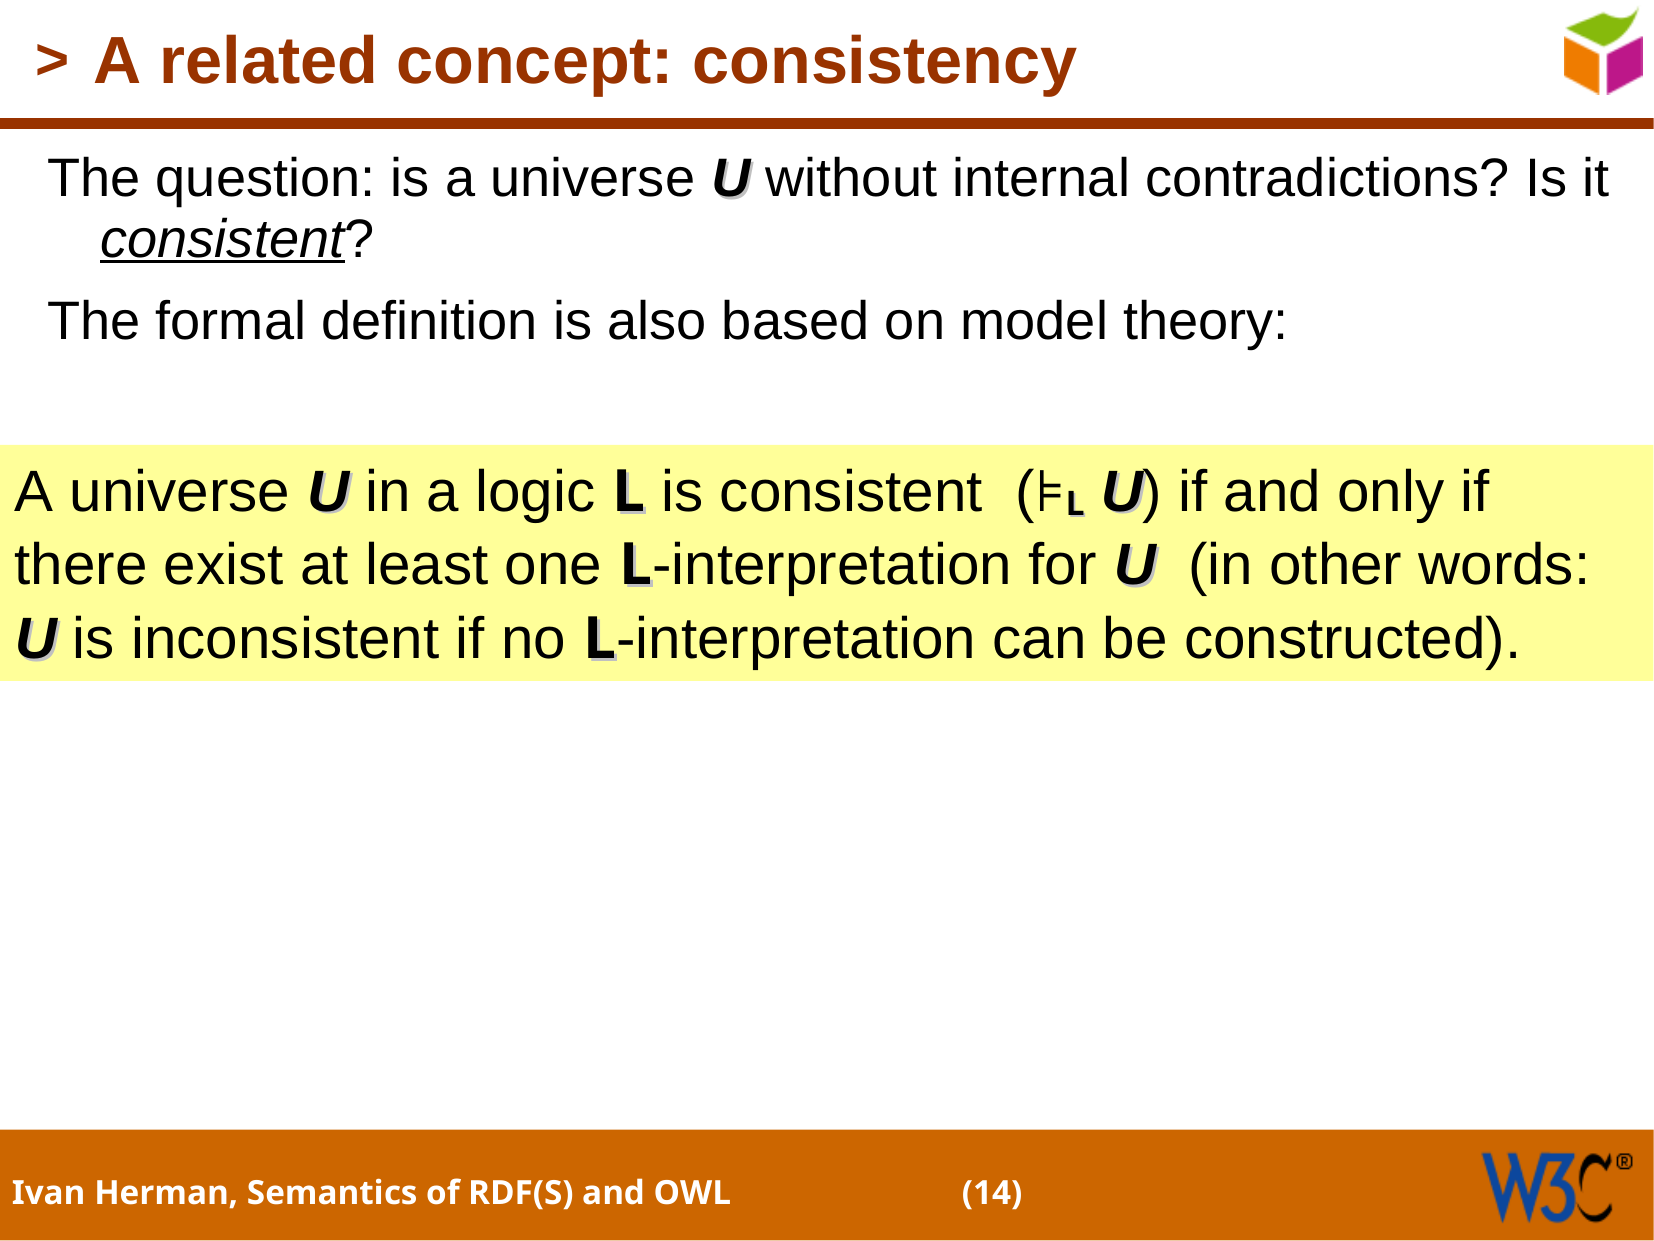

# A related concept: consistency
The question: is a universe U without internal contradictions? Is it consistent?
The formal definition is also based on model theory:
A universe U in a logic L is consistent (⊧L U) if and only if there exist at least one L-interpretation for U (in other words: U is inconsistent if no L-interpretation can be constructed).